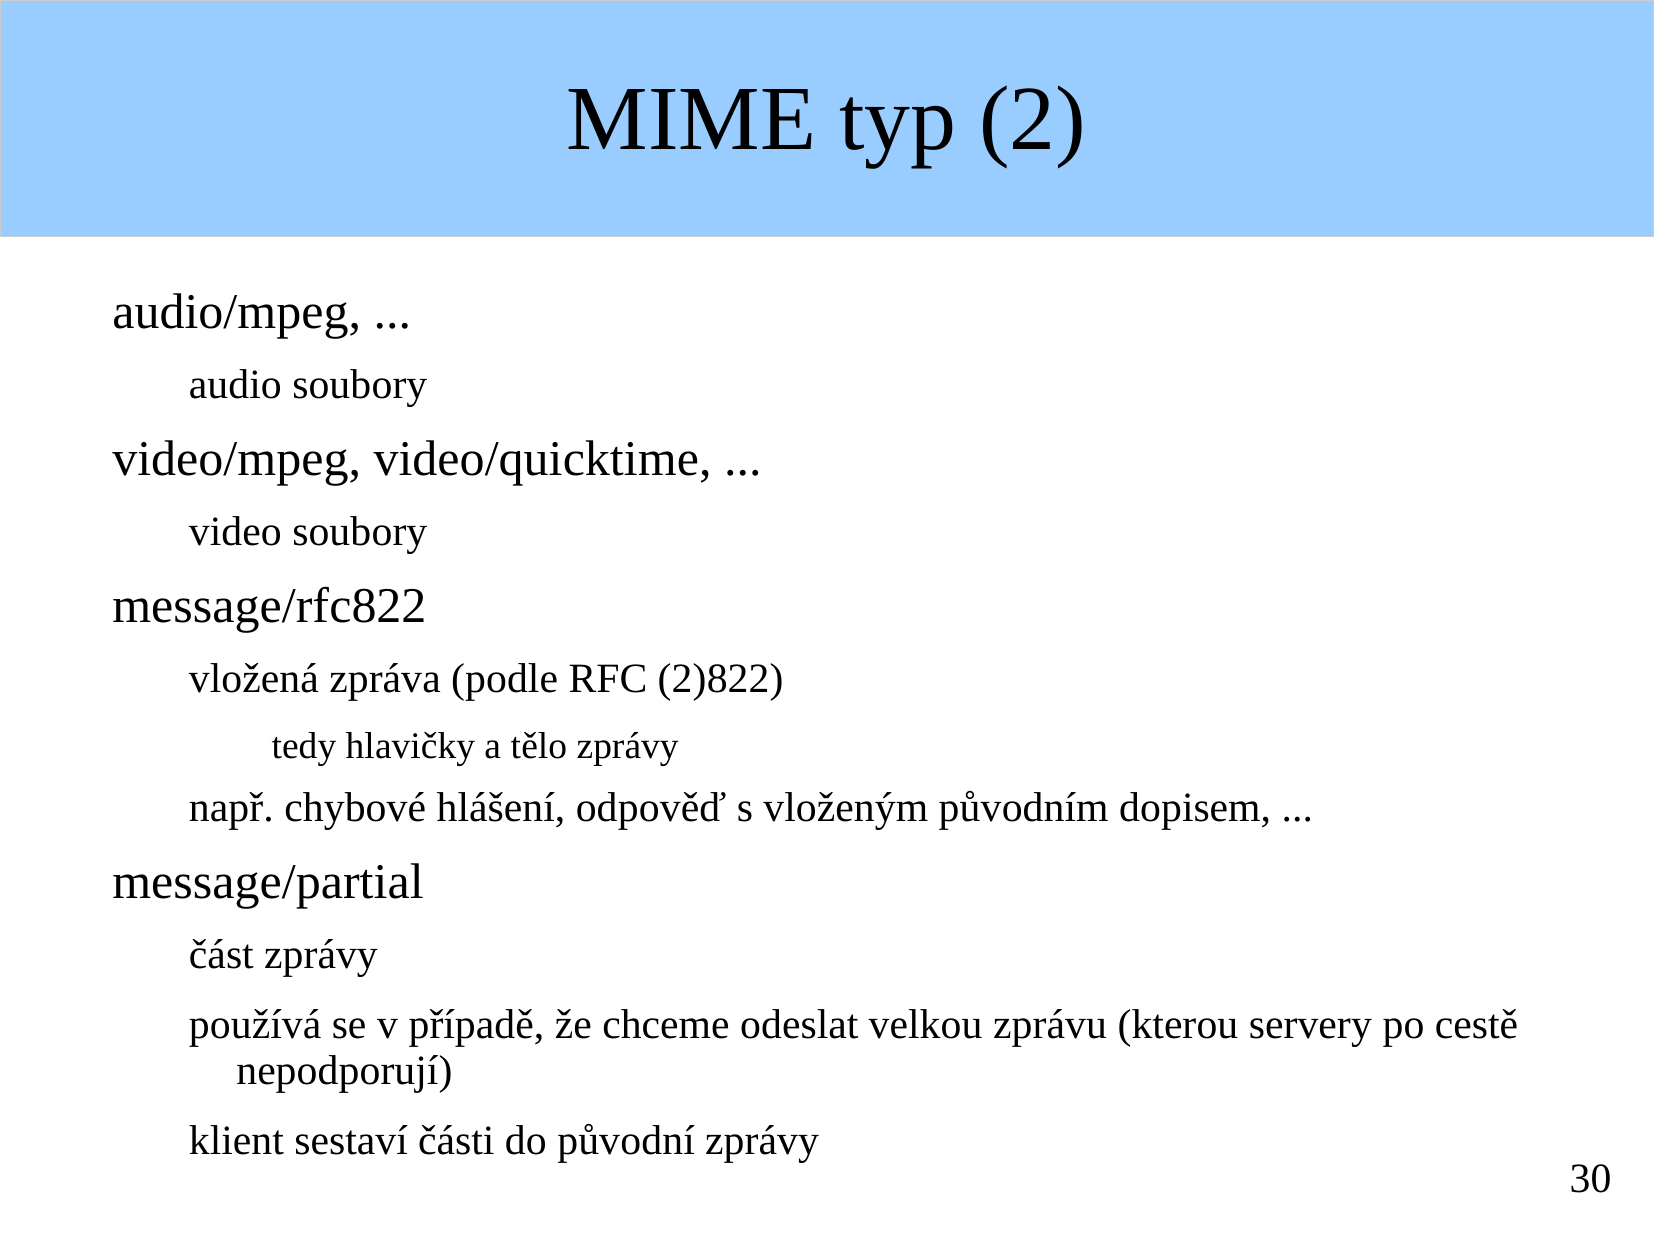

# MIME typ (2)
audio/mpeg, ...
audio soubory
video/mpeg, video/quicktime, ...
video soubory
message/rfc822
vložená zpráva (podle RFC (2)822)
tedy hlavičky a tělo zprávy
např. chybové hlášení, odpověď s vloženým původním dopisem, ...
message/partial
část zprávy
používá se v případě, že chceme odeslat velkou zprávu (kterou servery po cestě nepodporují)
klient sestaví části do původní zprávy